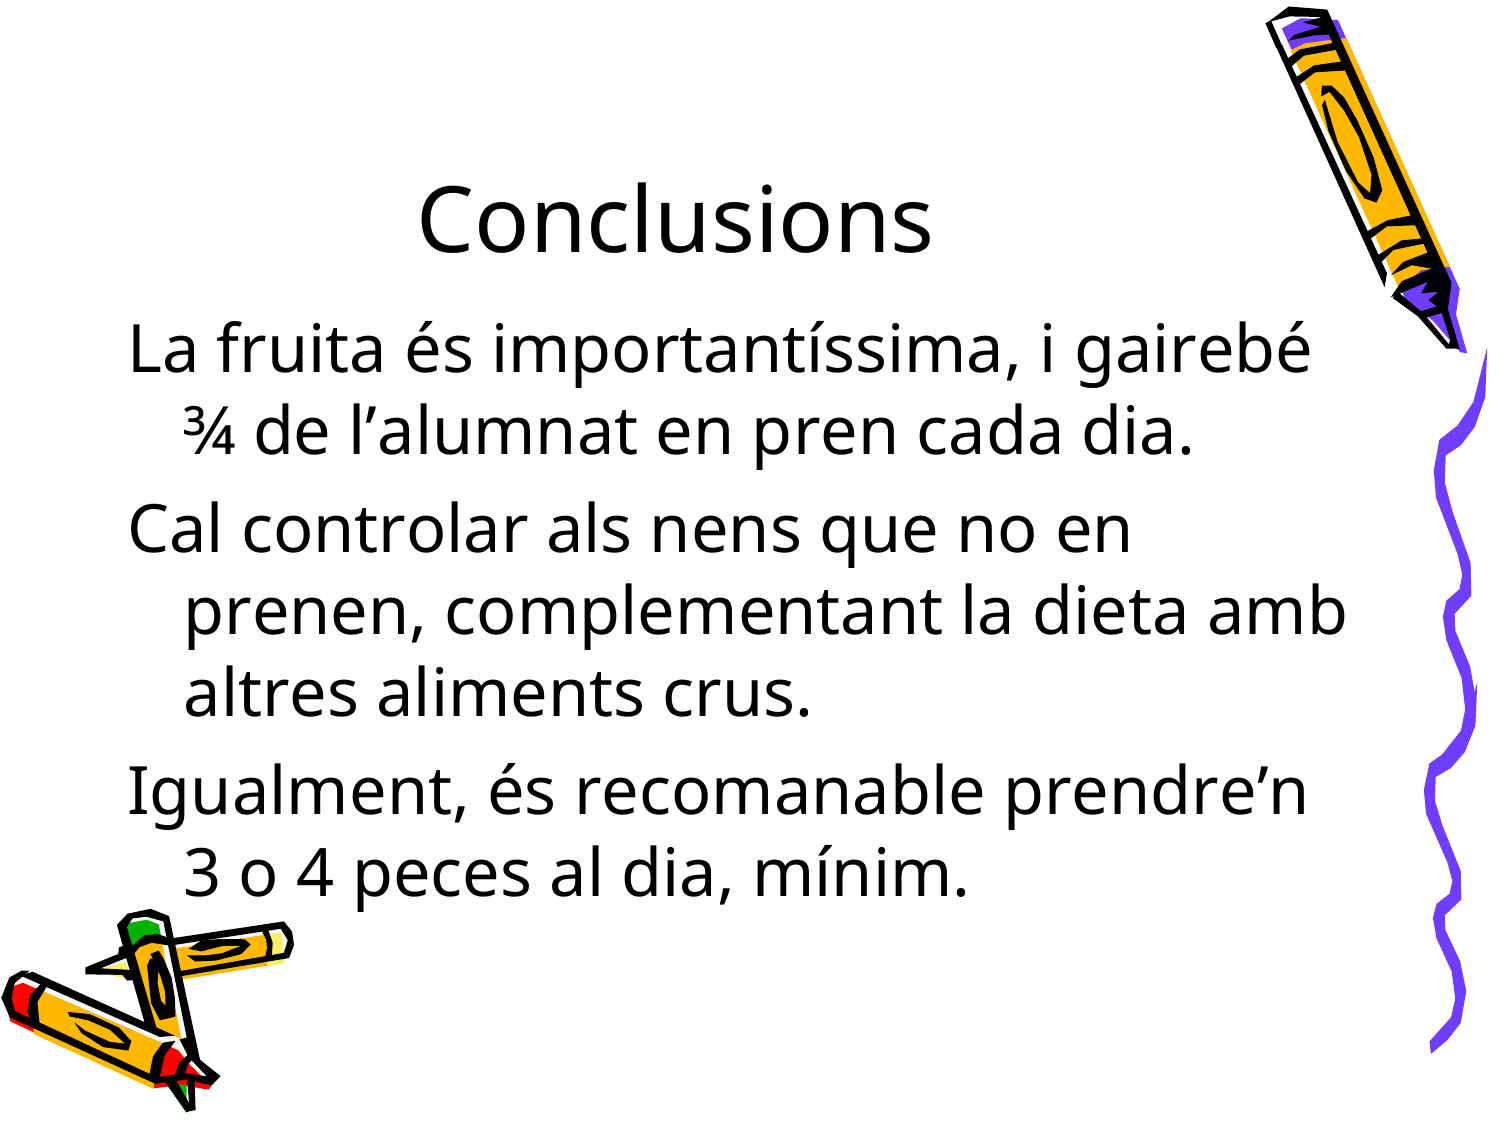

# Conclusions
La fruita és importantíssima, i gairebé ¾ de l’alumnat en pren cada dia.
Cal controlar als nens que no en prenen, complementant la dieta amb altres aliments crus.
Igualment, és recomanable prendre’n 3 o 4 peces al dia, mínim.